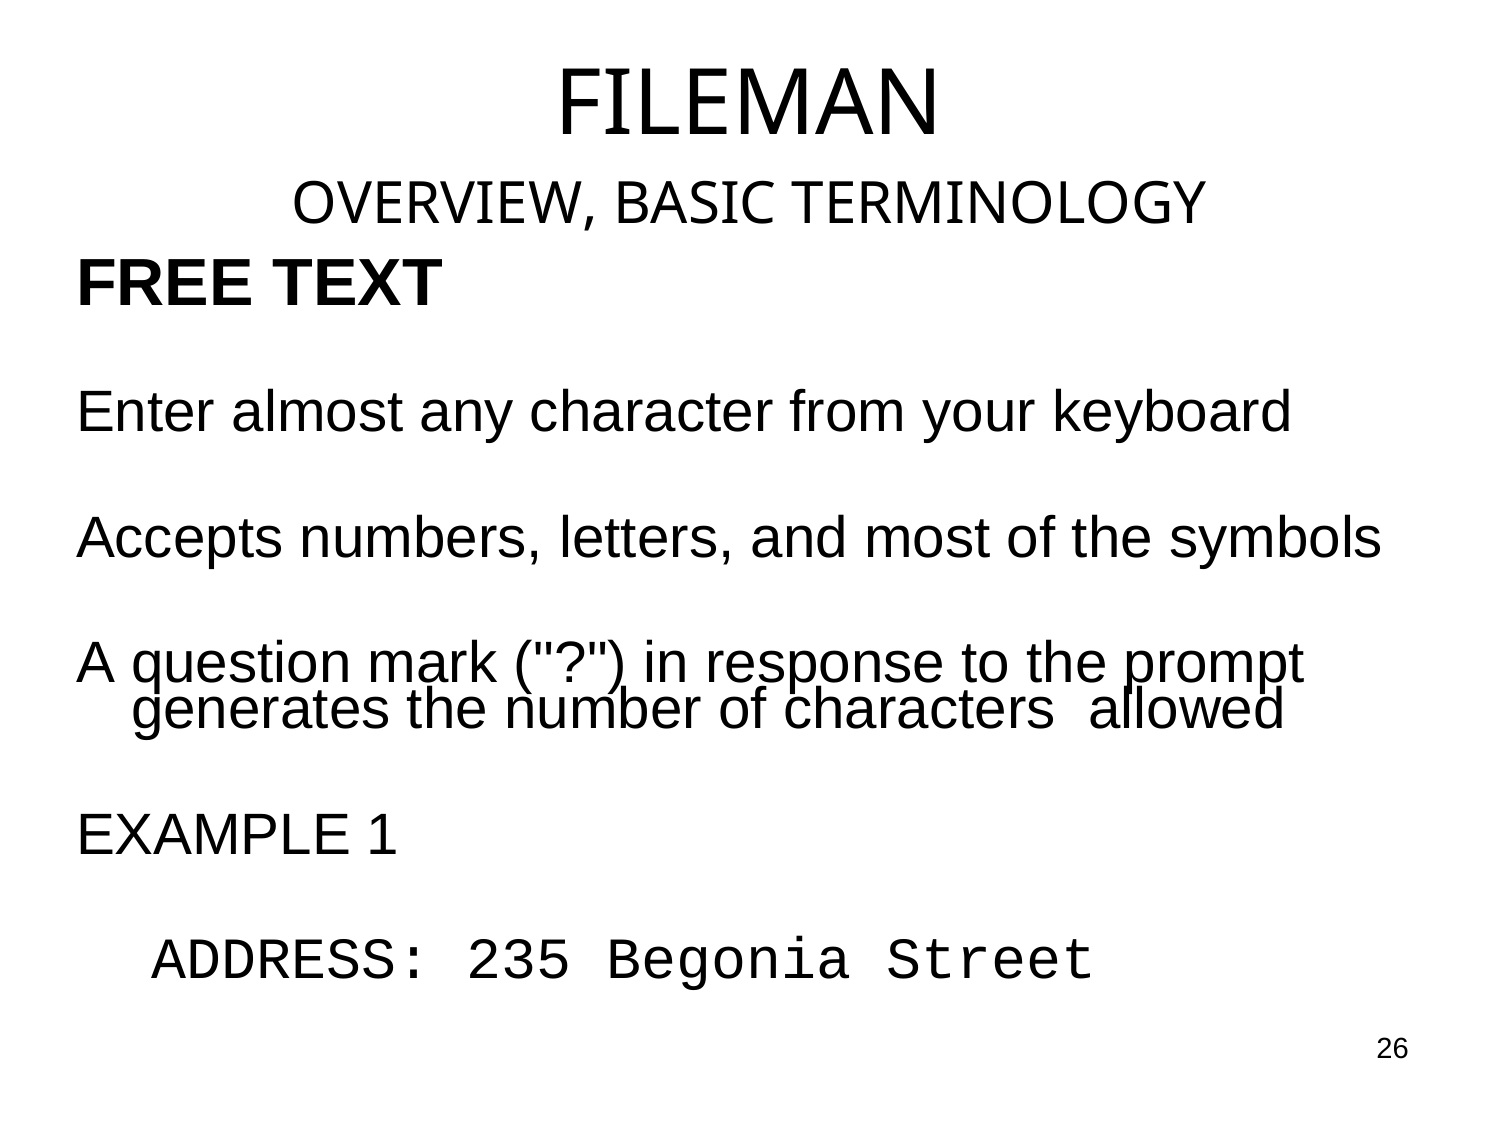

# FILEMAN OVERVIEW, BASIC TERMINOLOGY
FREE TEXT
Enter almost any character from your keyboard
Accepts numbers, letters, and most of the symbols
A question mark ("?") in response to the prompt generates the number of characters allowed
EXAMPLE 1
ADDRESS: 235 Begonia Street
26